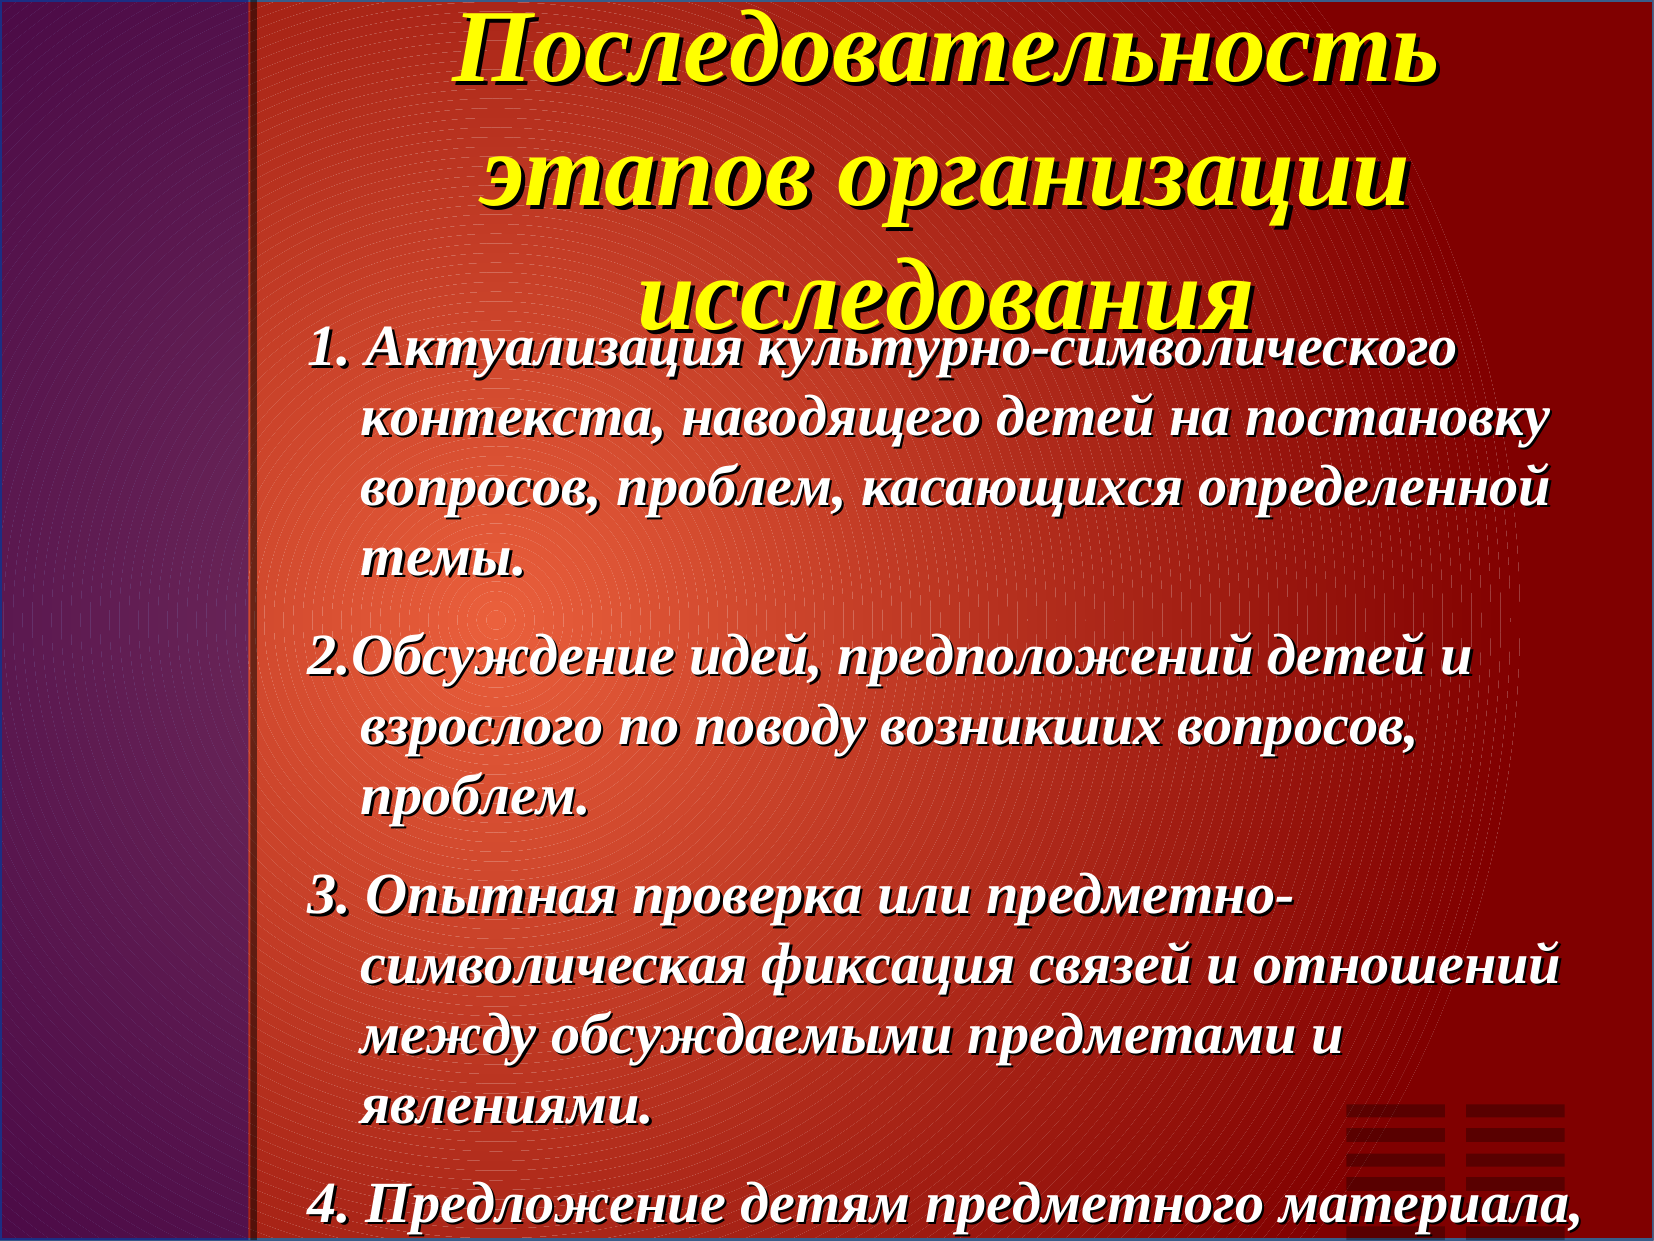

# Последовательность этапов организации исследования
1. Актуализация культурно-символического контекста, наводящего детей на постановку вопросов, проблем, касающихся определенной темы.
2.Обсуждение идей, предположений детей и взрослого по поводу возникших вопросов, проблем.
3. Опытная проверка или предметно-символическая фиксация связей и отношений между обсуждаемыми предметами и явлениями.
4. Предложение детям предметного материала, обеспечивающего продолжение исследования в свободной деятельности в группе или дома с родителями.